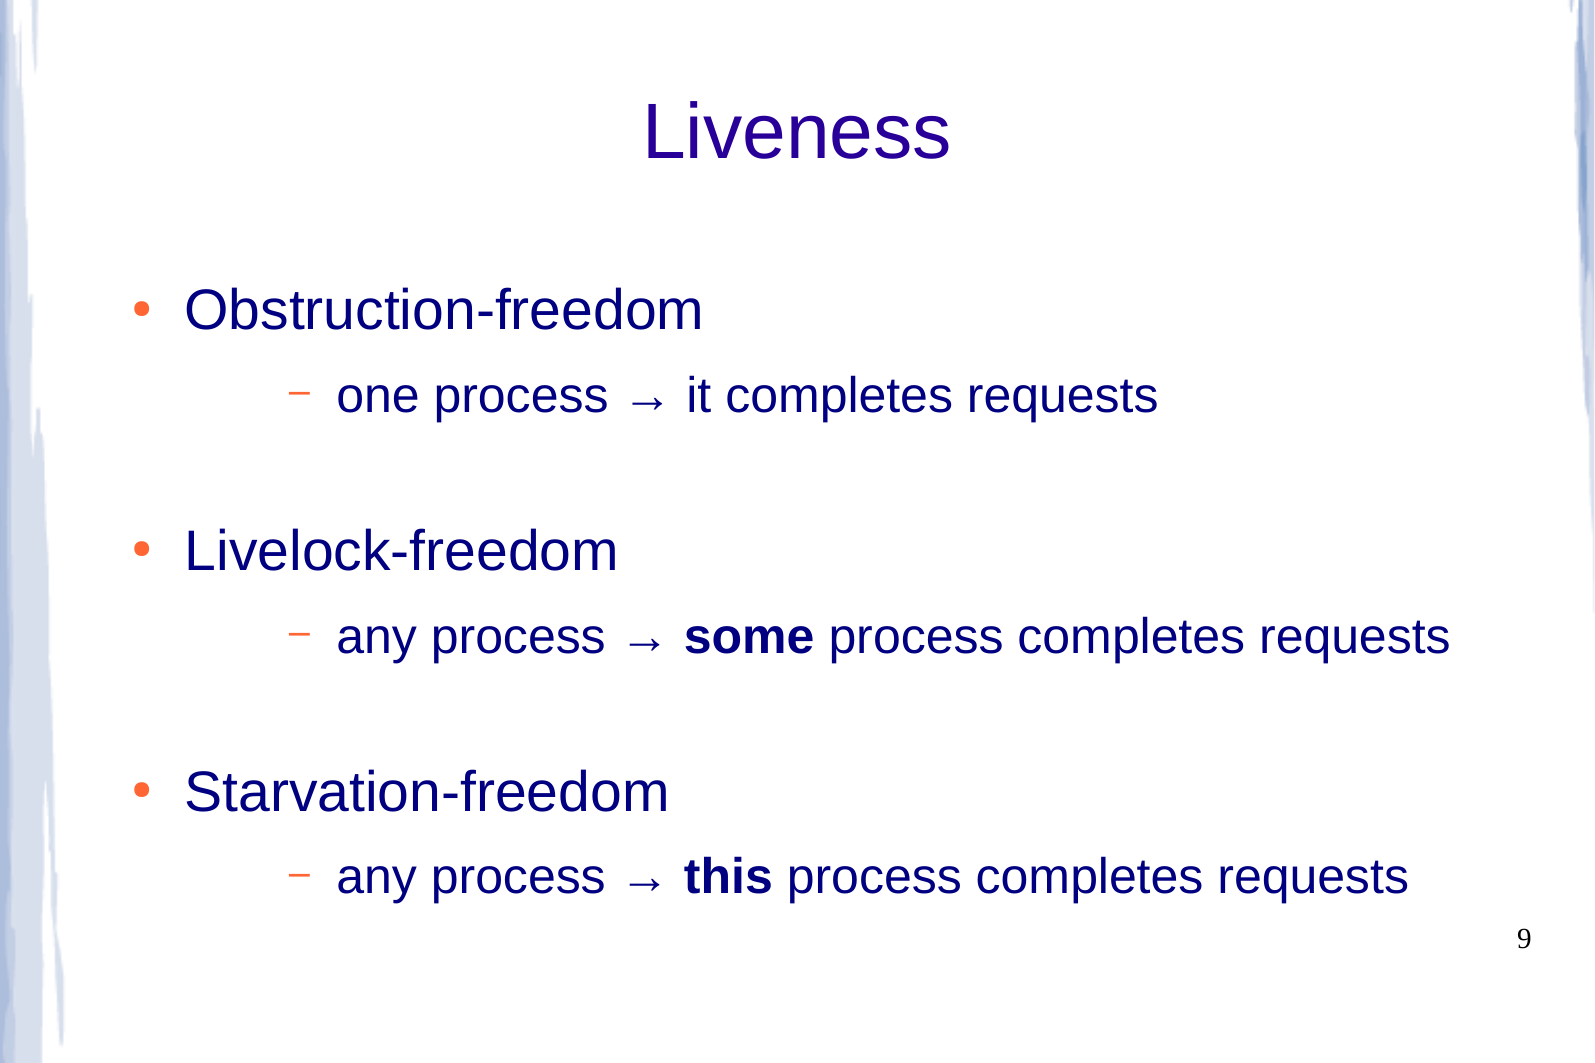

# Liveness
Obstruction-freedom
one process → it completes requests
Livelock-freedom
any process → some process completes requests
Starvation-freedom
any process → this process completes requests
9